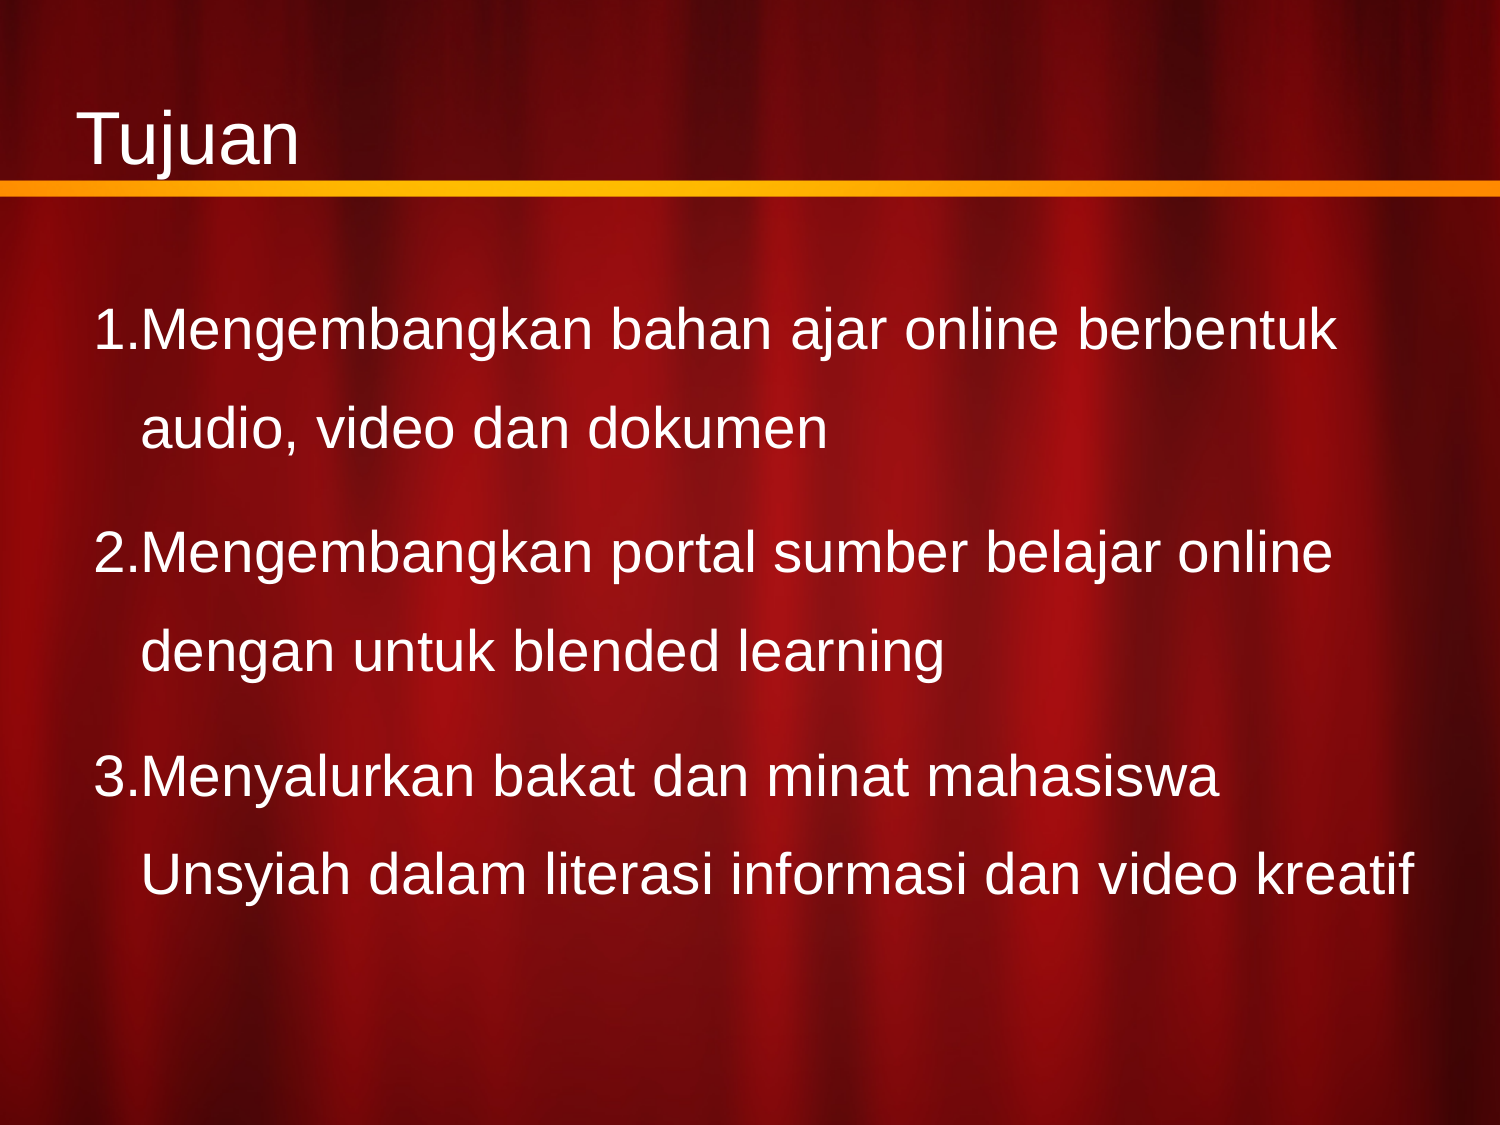

# Tujuan
Mengembangkan bahan ajar online berbentuk audio, video dan dokumen
Mengembangkan portal sumber belajar online dengan untuk blended learning
Menyalurkan bakat dan minat mahasiswa Unsyiah dalam literasi informasi dan video kreatif